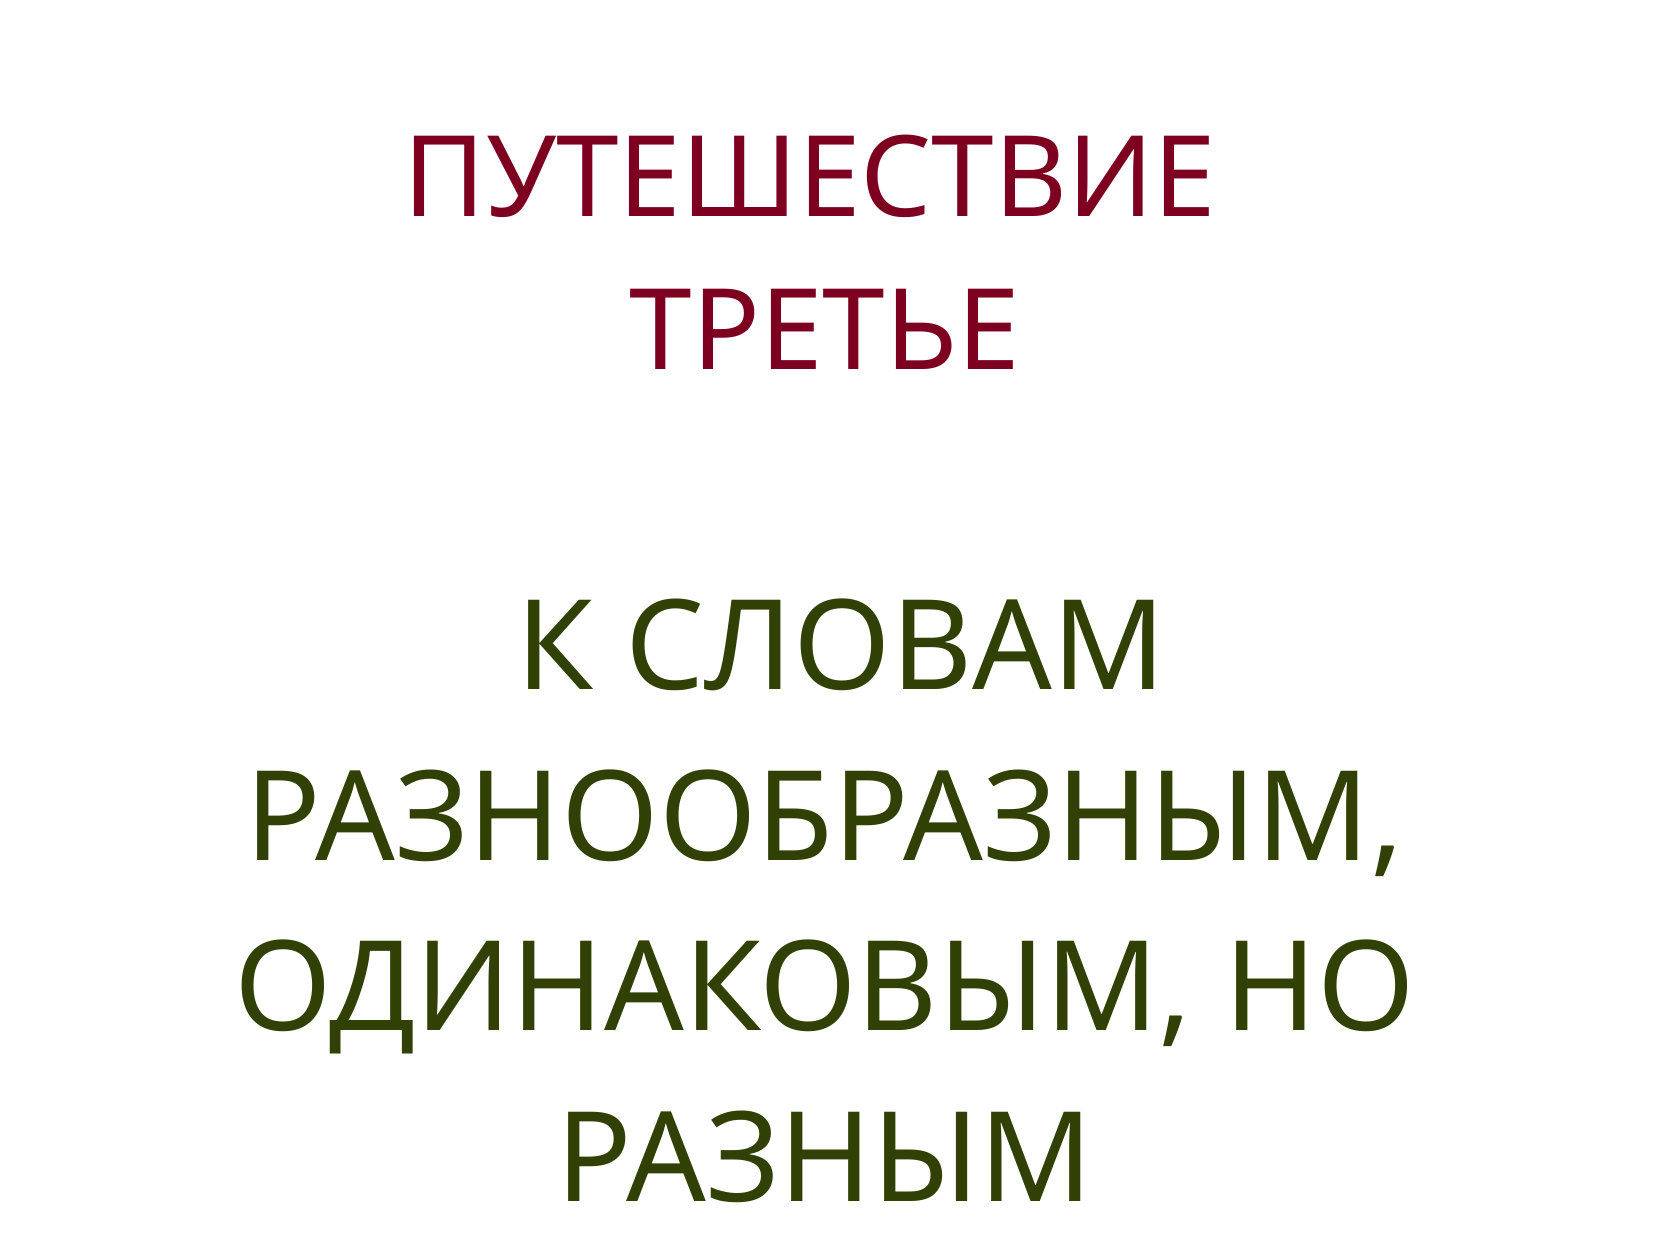

ПУТЕШЕСТВИЕ
ТРЕТЬЕ
 К СЛОВАМ
РАЗНООБРАЗНЫМ, ОДИНАКОВЫМ, НО РАЗНЫМ